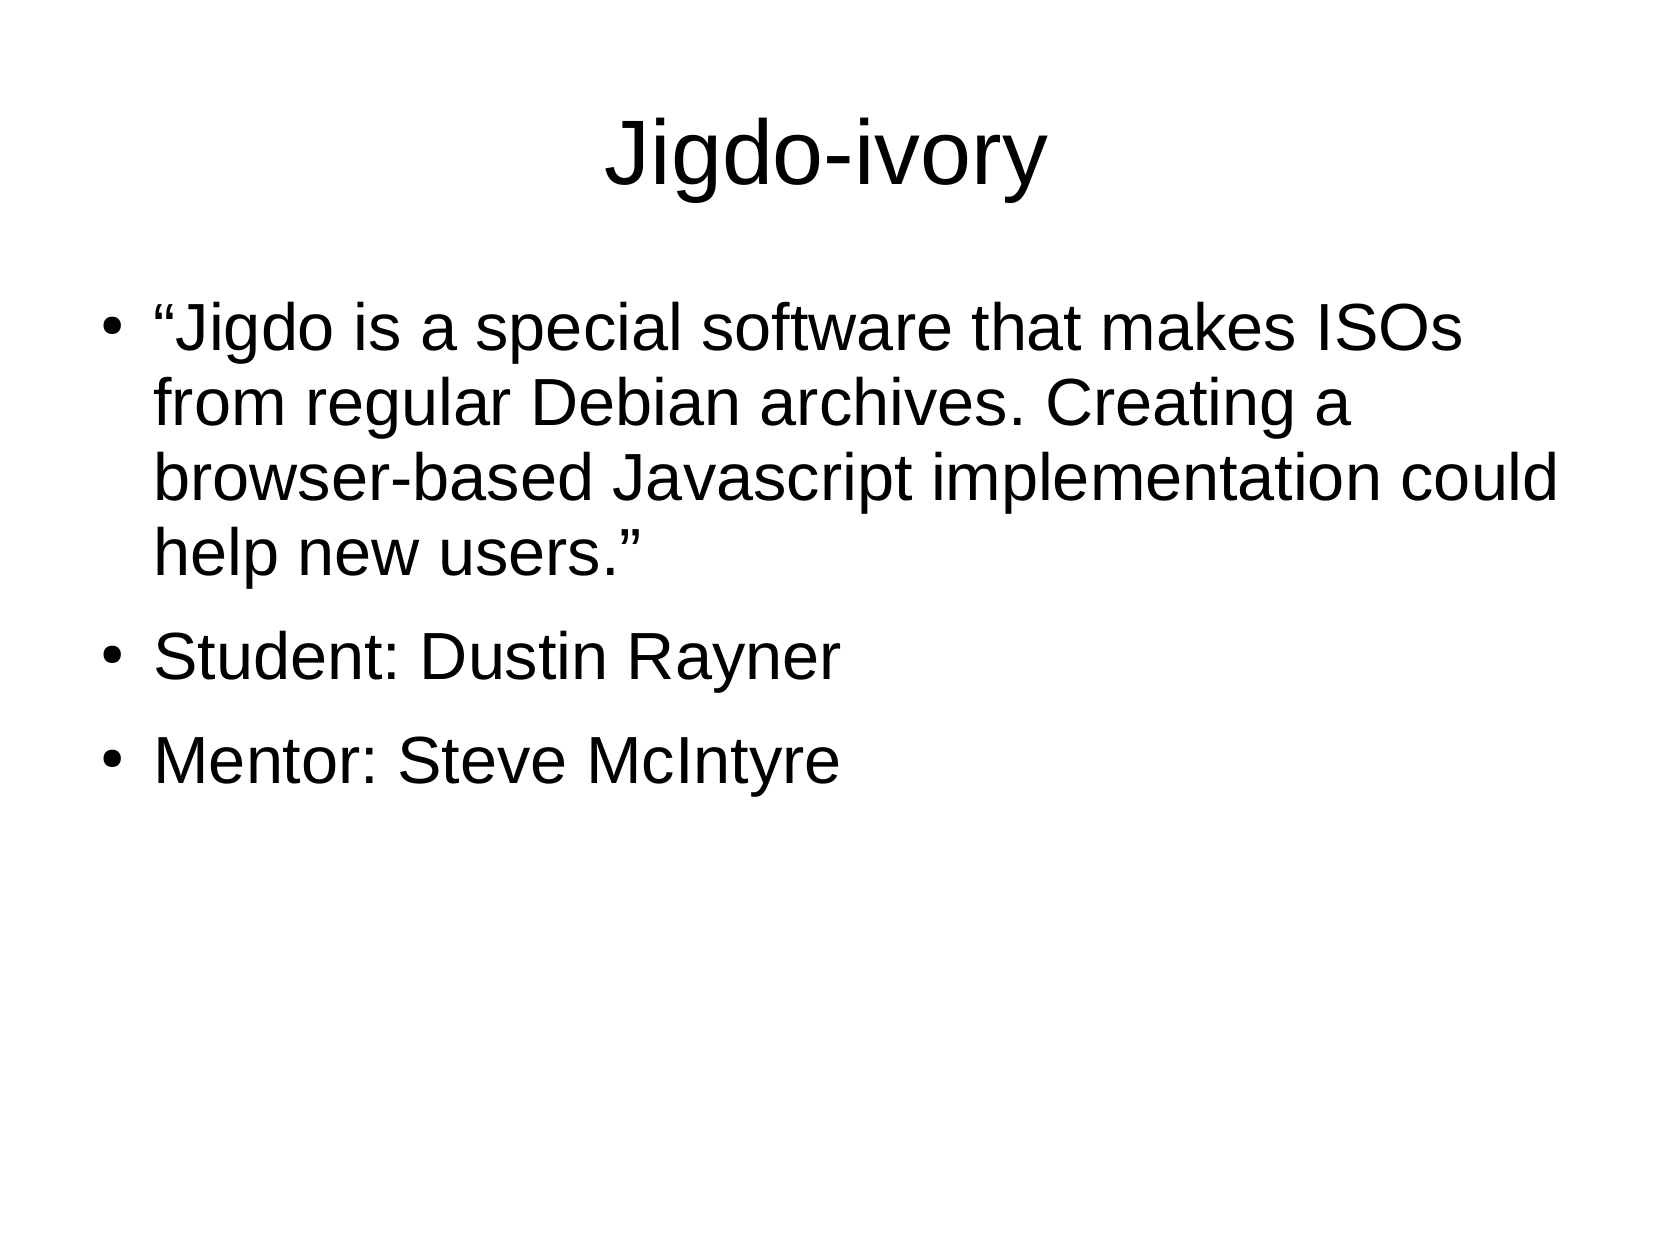

# Jigdo-ivory
“Jigdo is a special software that makes ISOs from regular Debian archives. Creating a browser-based Javascript implementation could help new users.”
Student: Dustin Rayner
Mentor: Steve McIntyre